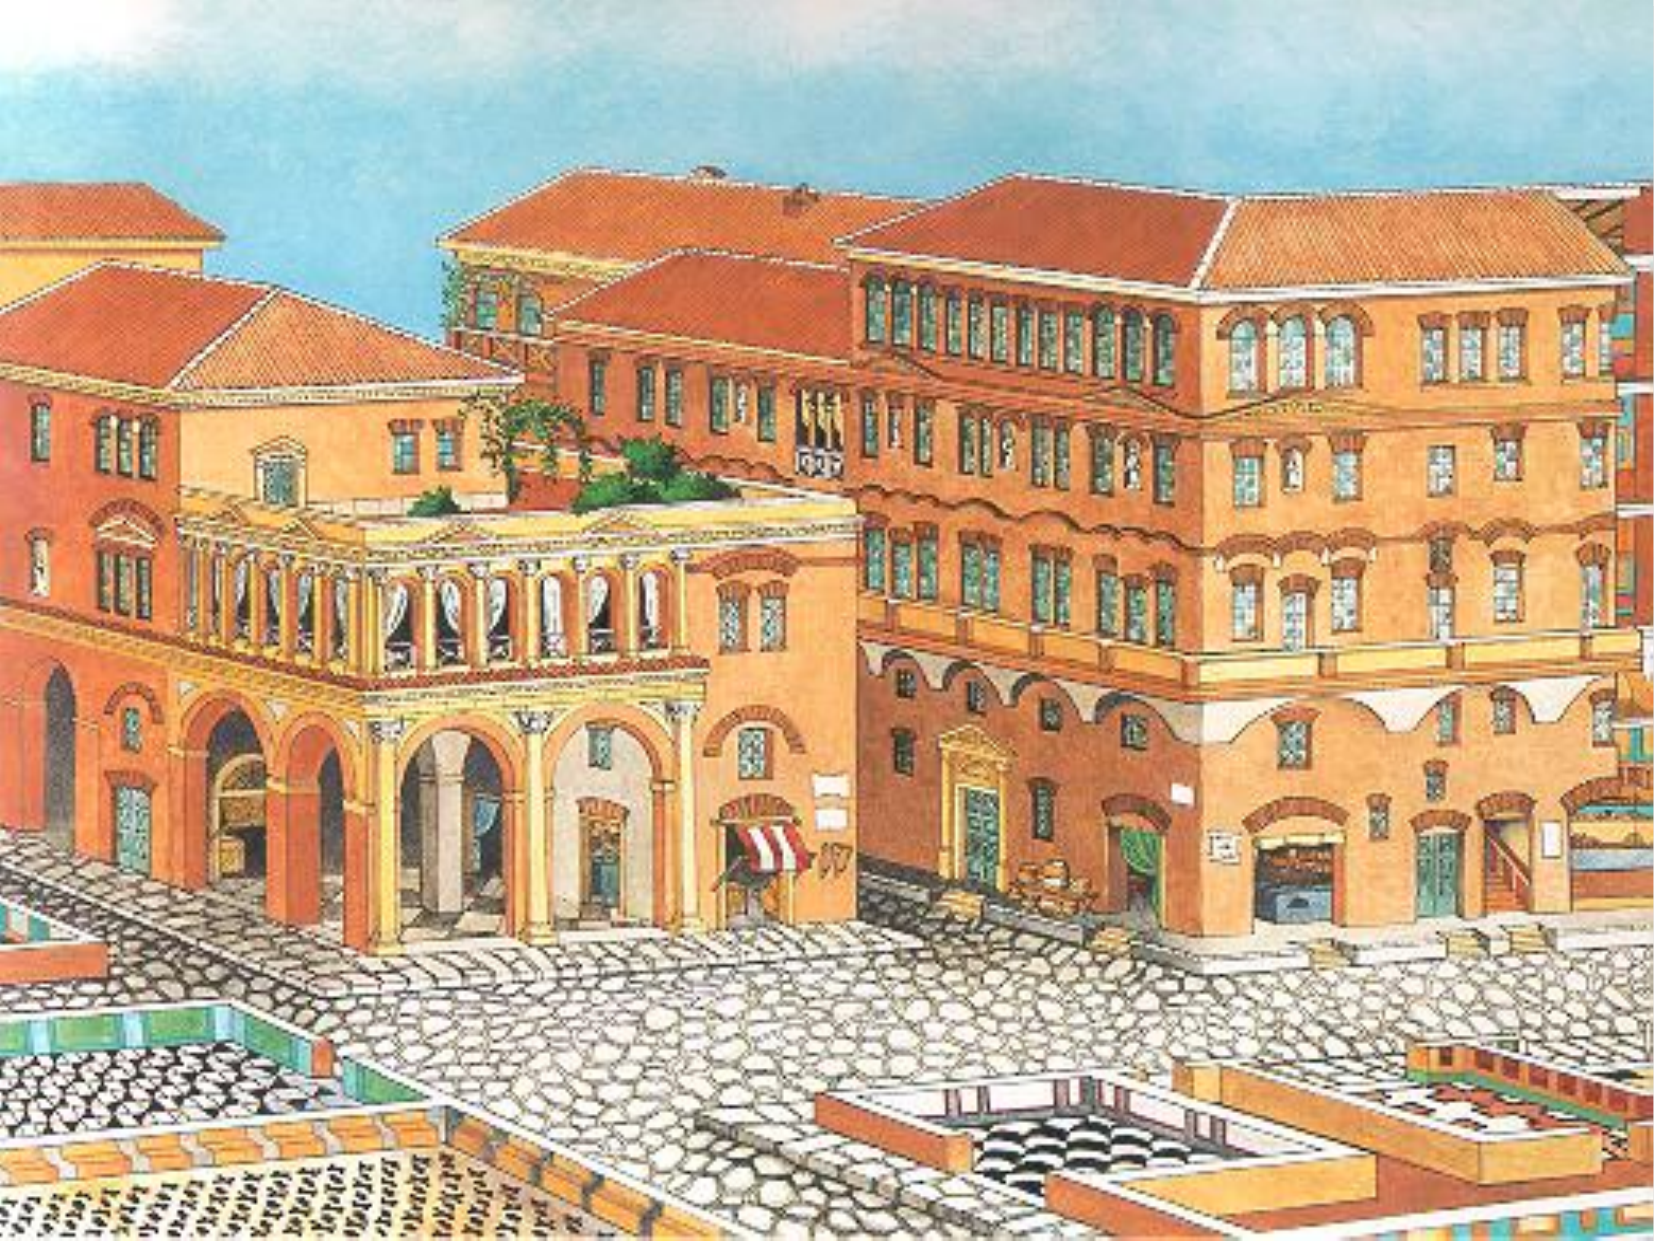

LA VIVIENDA
DOS TIPOS
DOMUS
INSULAE
ALTA SOCIEDAD
PLEBE